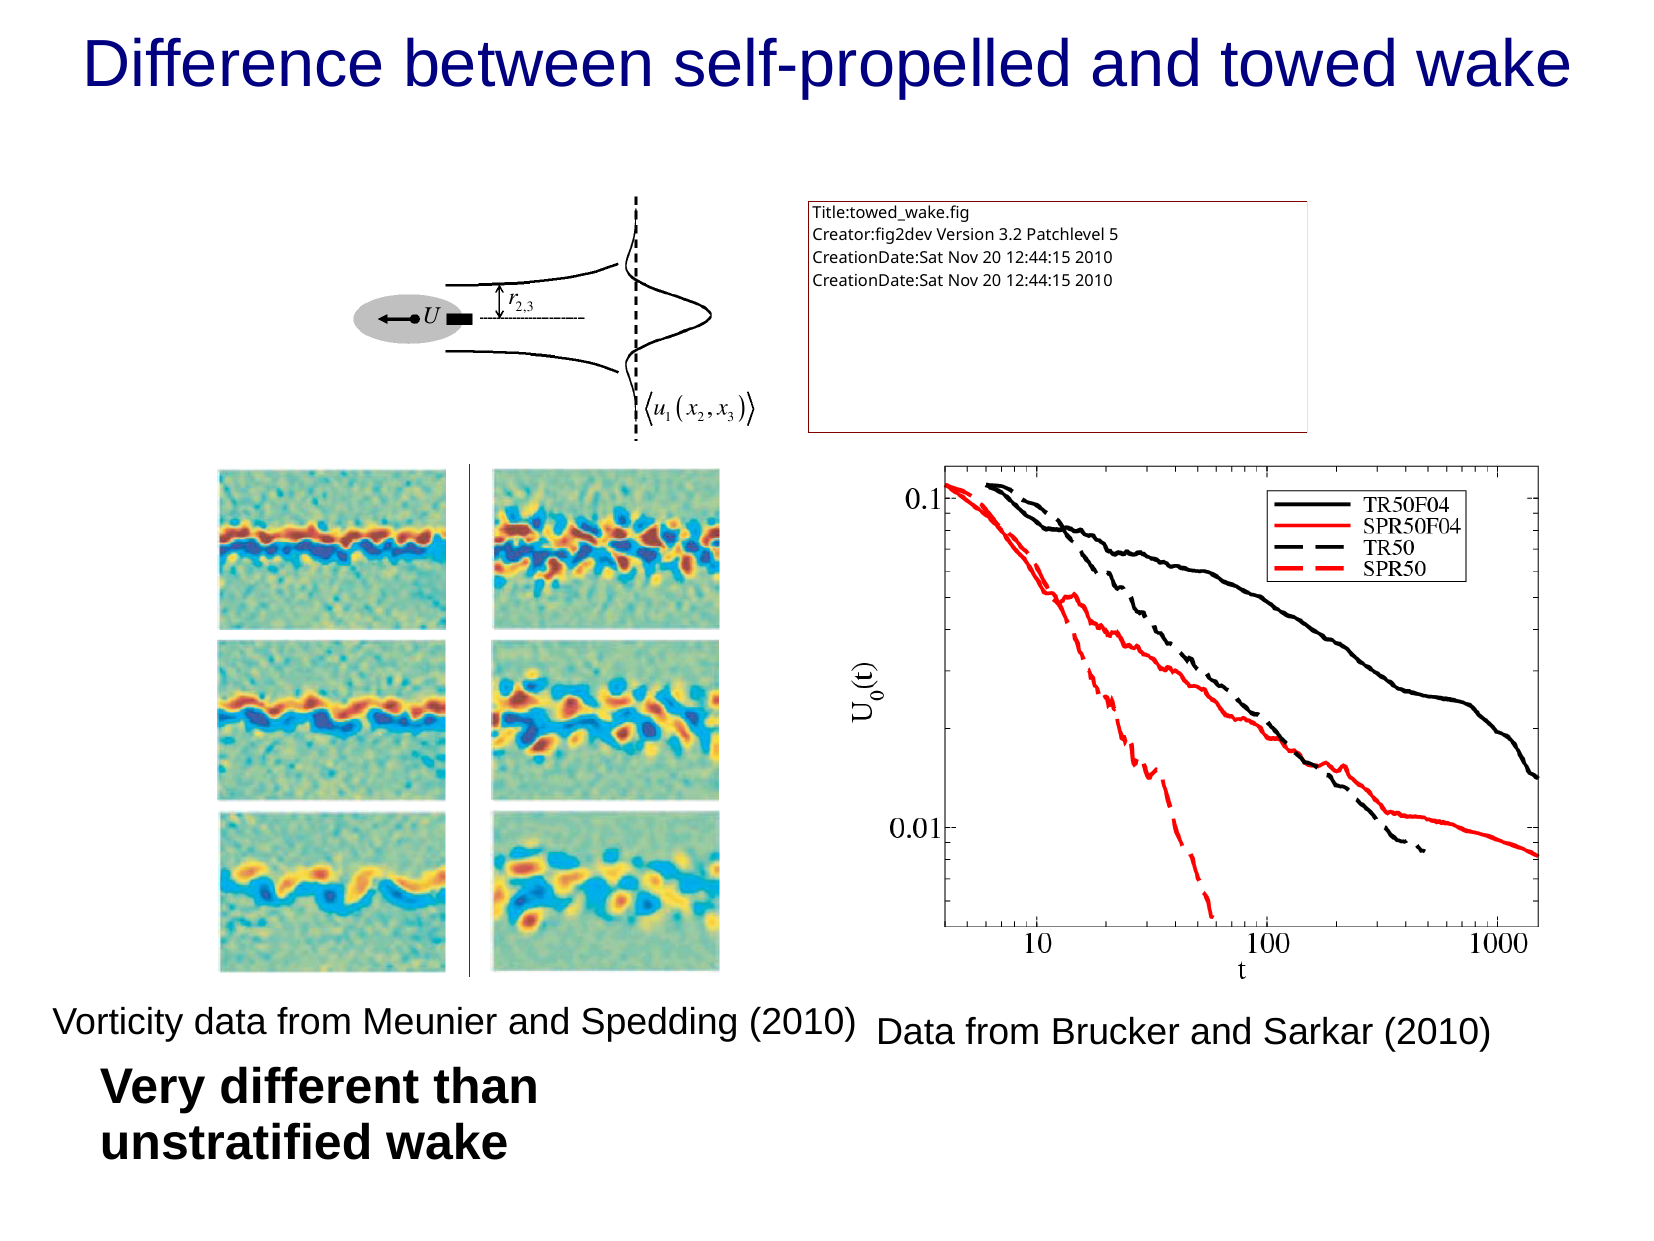

# Difference between self-propelled and towed wake
Very different than
unstratified wake
Vorticity data from Meunier and Spedding (2010)
Data from Brucker and Sarkar (2010)